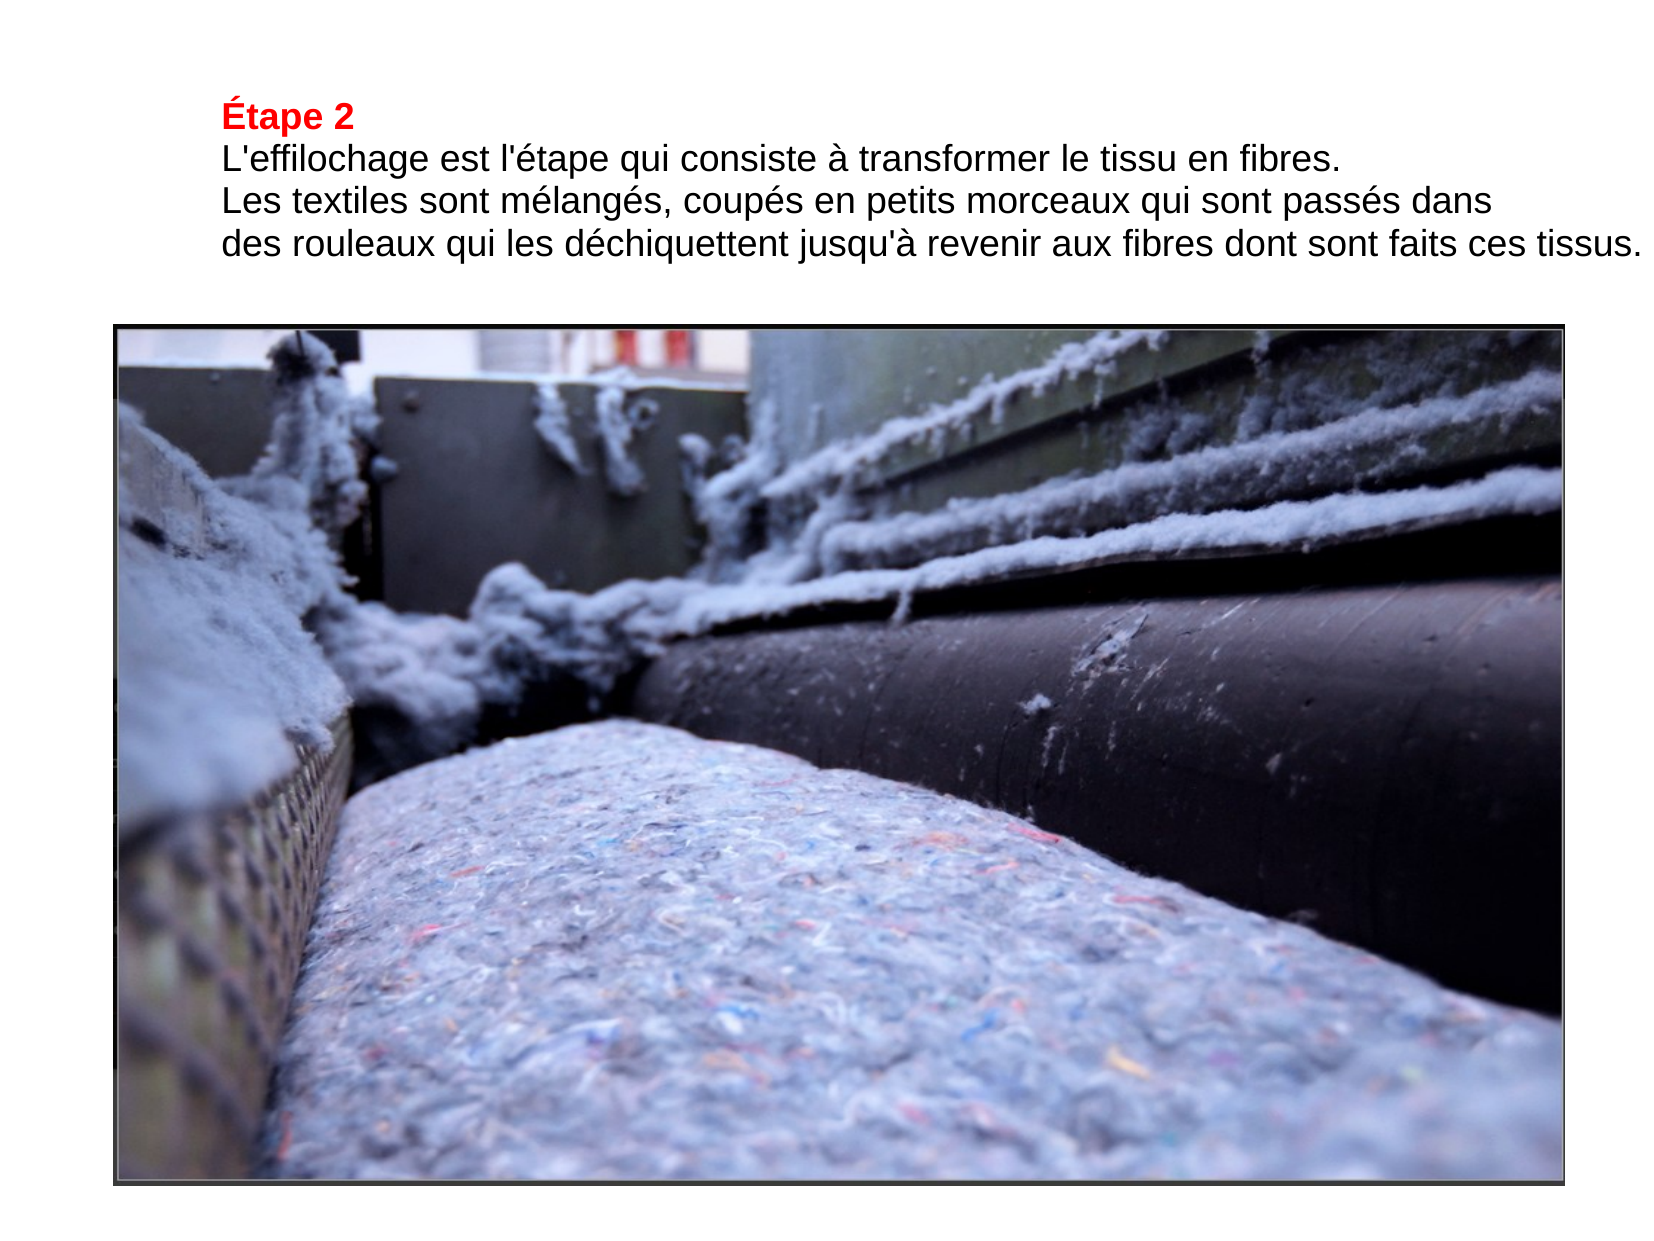

Étape 2
L'effilochage est l'étape qui consiste à transformer le tissu en fibres.
Les textiles sont mélangés, coupés en petits morceaux qui sont passés dans
des rouleaux qui les déchiquettent jusqu'à revenir aux fibres dont sont faits ces tissus.